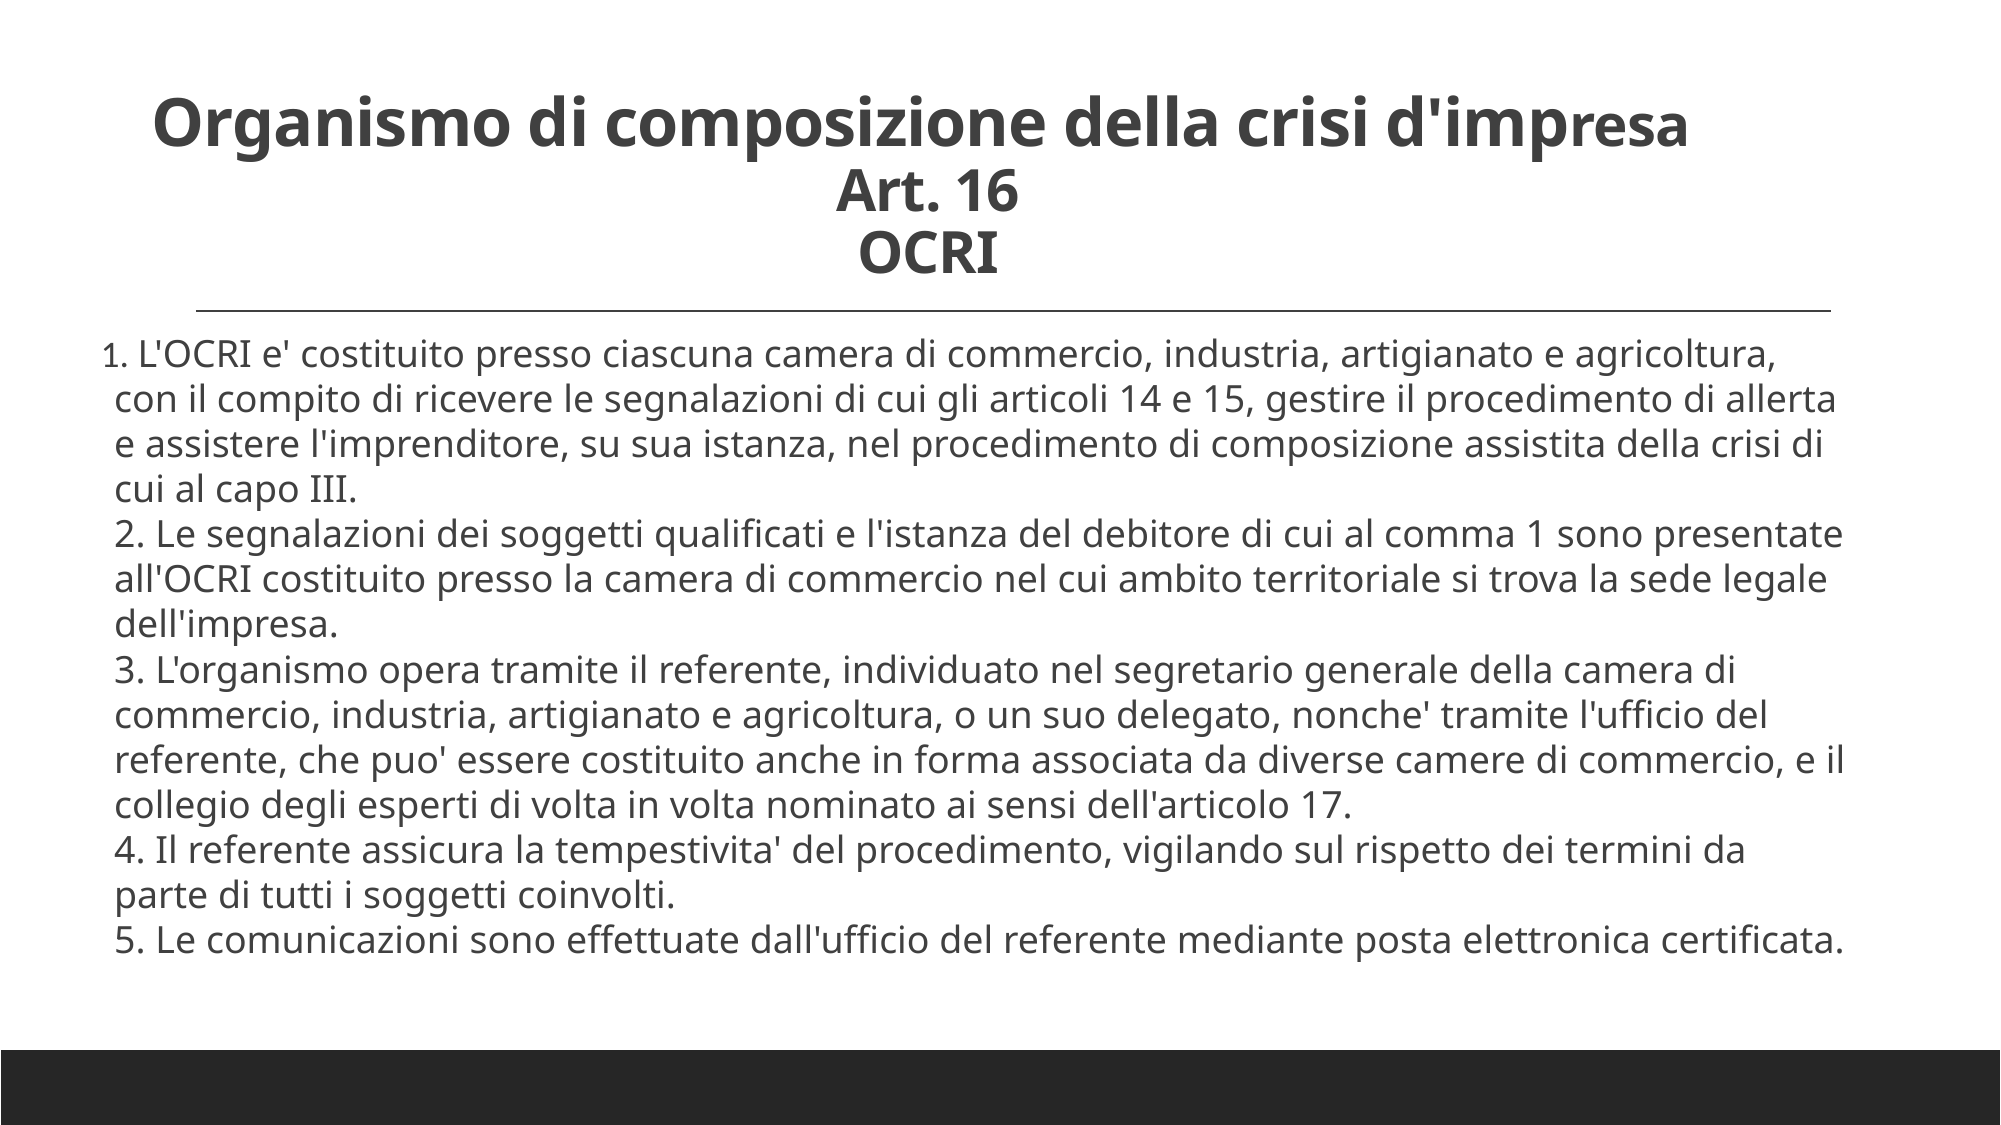

# Organismo di composizione della crisi d'impresa  Art. 16 OCRI
1. L'OCRI e' costituito presso ciascuna camera di commercio, industria, artigianato e agricoltura, con il compito di ricevere le segnalazioni di cui gli articoli 14 e 15, gestire il procedimento di allerta e assistere l'imprenditore, su sua istanza, nel procedimento di composizione assistita della crisi di cui al capo III.
2. Le segnalazioni dei soggetti qualificati e l'istanza del debitore di cui al comma 1 sono presentate all'OCRI costituito presso la camera di commercio nel cui ambito territoriale si trova la sede legale dell'impresa.
3. L'organismo opera tramite il referente, individuato nel segretario generale della camera di commercio, industria, artigianato e agricoltura, o un suo delegato, nonche' tramite l'ufficio del referente, che puo' essere costituito anche in forma associata da diverse camere di commercio, e il collegio degli esperti di volta in volta nominato ai sensi dell'articolo 17.
4. Il referente assicura la tempestivita' del procedimento, vigilando sul rispetto dei termini da parte di tutti i soggetti coinvolti.
5. Le comunicazioni sono effettuate dall'ufficio del referente mediante posta elettronica certificata.